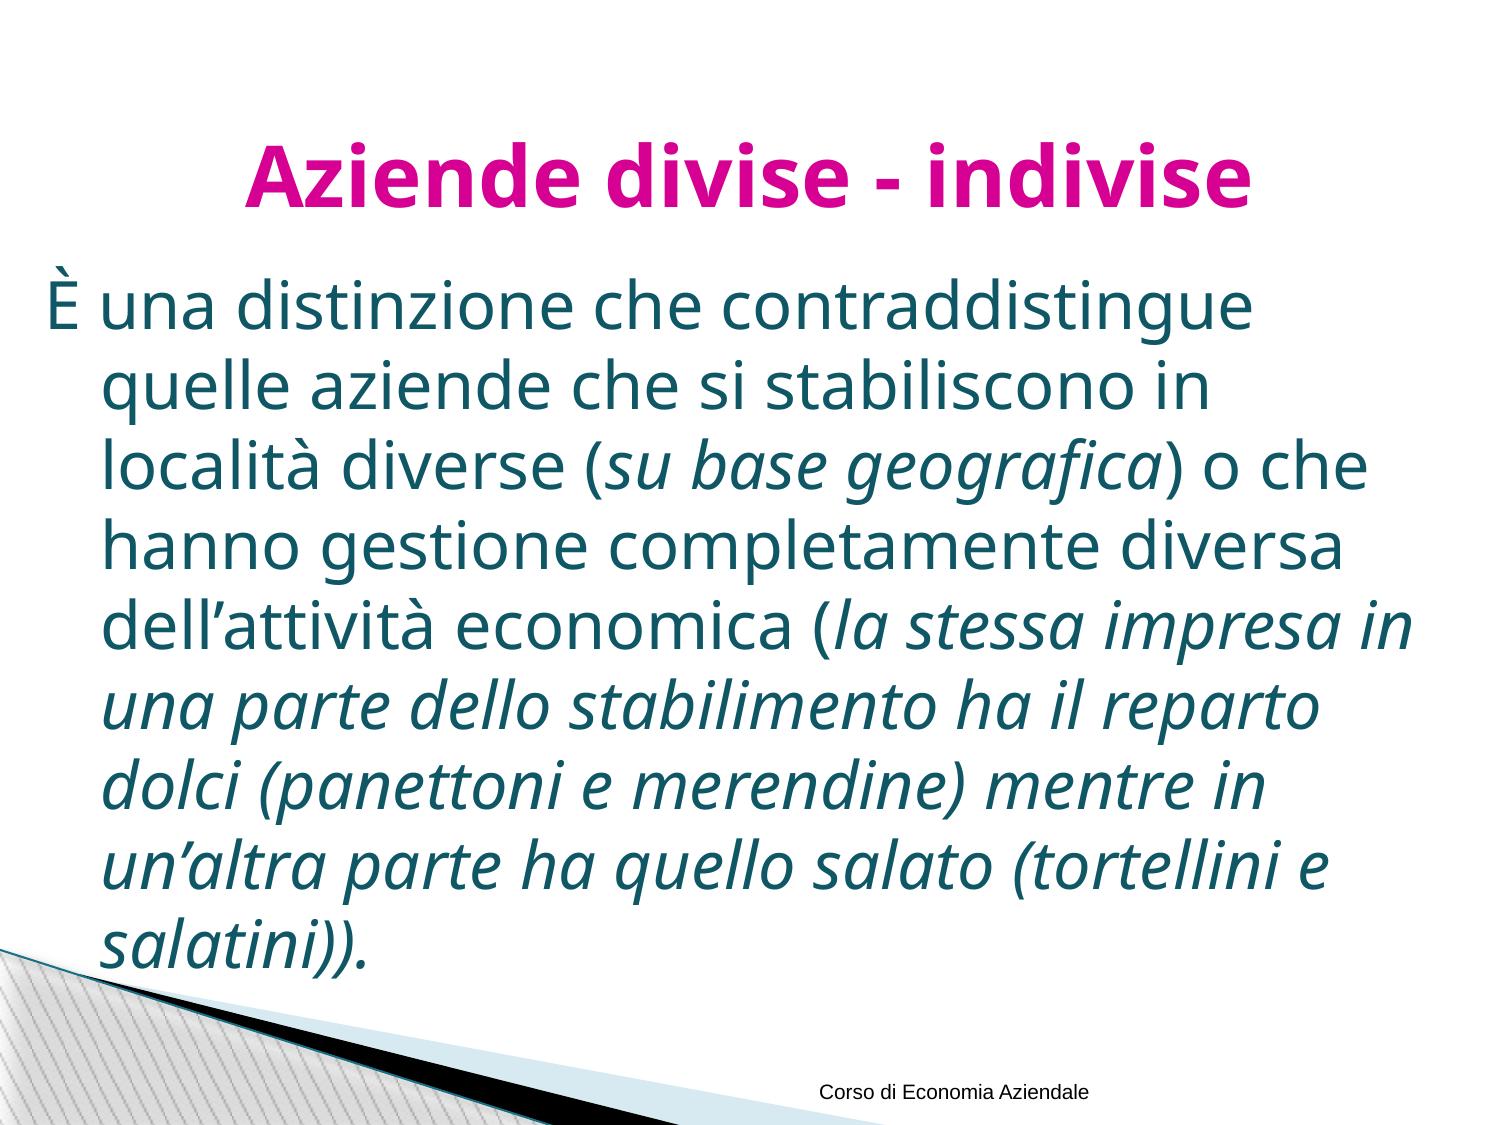

# Aziende divise - indivise
È una distinzione che contraddistingue quelle aziende che si stabiliscono in località diverse (su base geografica) o che hanno gestione completamente diversa dell’attività economica (la stessa impresa in una parte dello stabilimento ha il reparto dolci (panettoni e merendine) mentre in un’altra parte ha quello salato (tortellini e salatini)).
Corso di Economia Aziendale